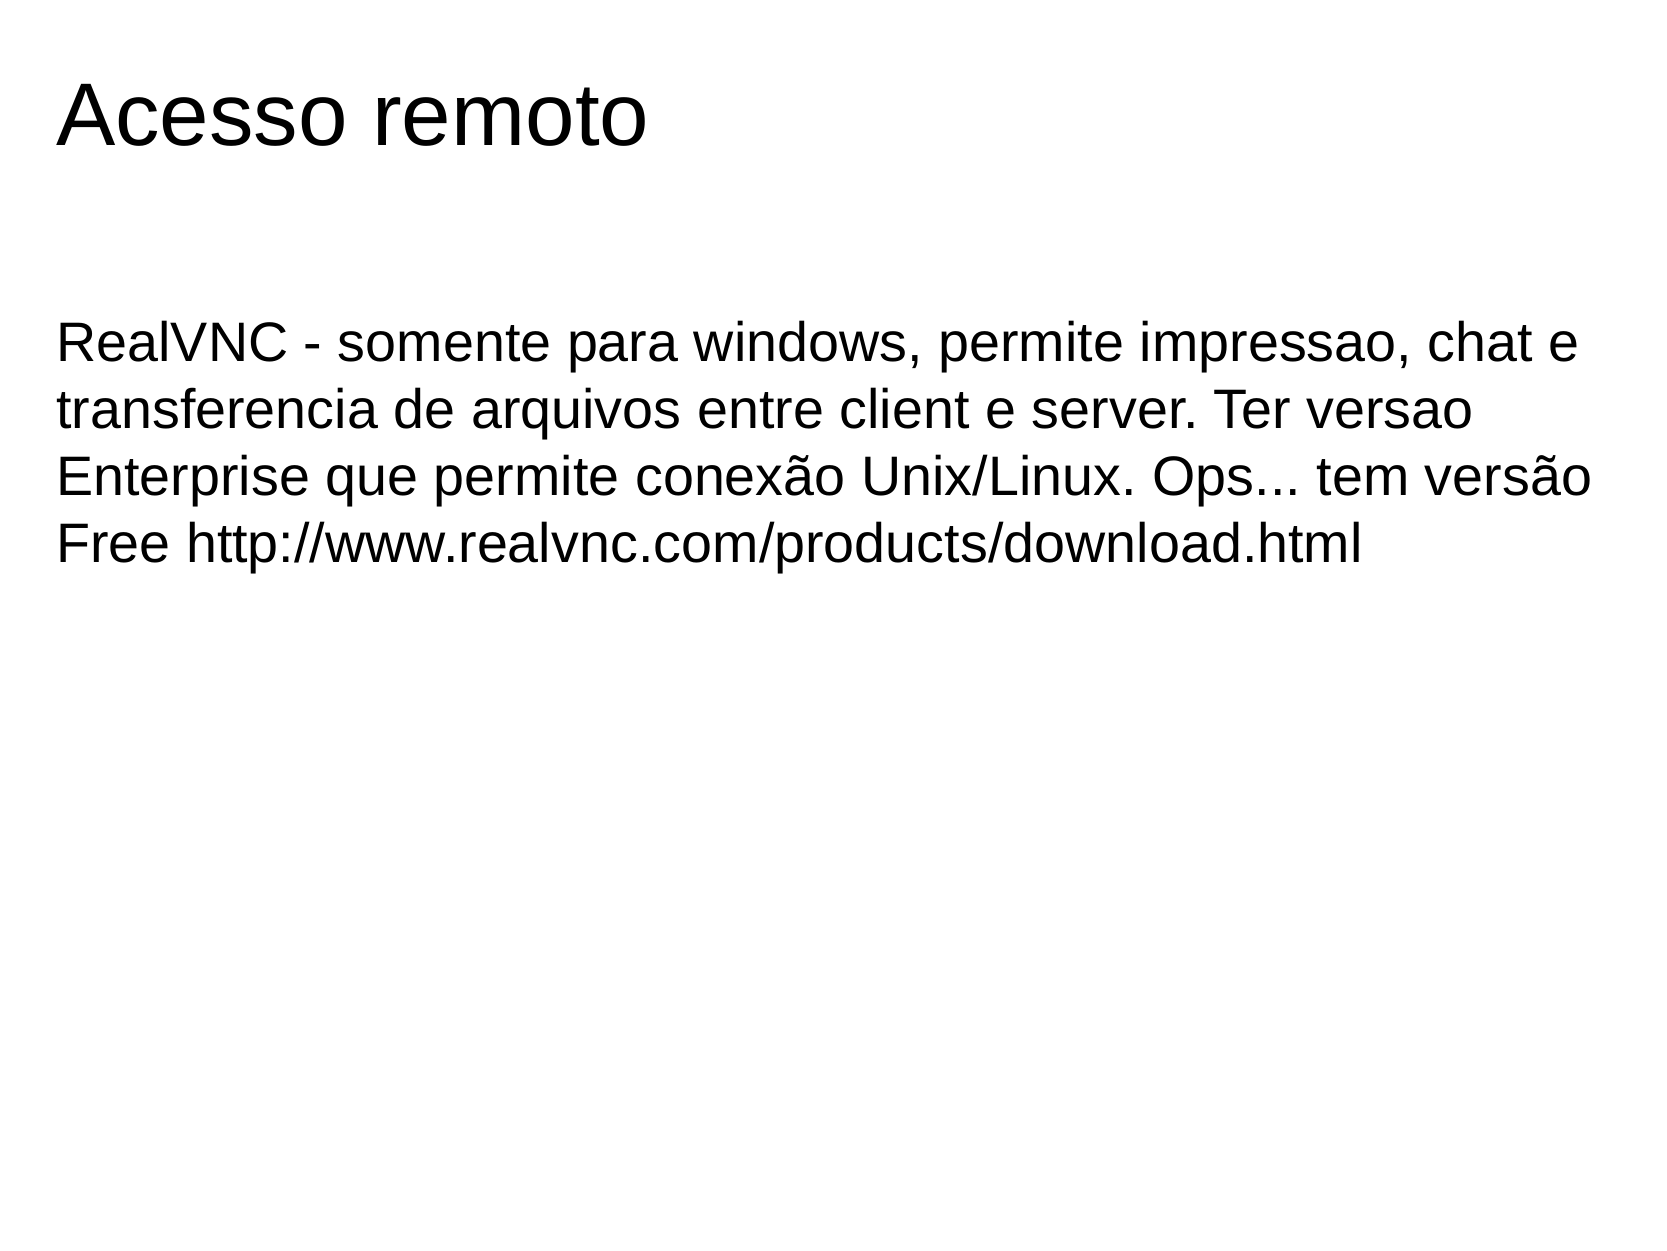

# Acesso remoto
RealVNC - somente para windows, permite impressao, chat e transferencia de arquivos entre client e server. Ter versao Enterprise que permite conexão Unix/Linux. Ops... tem versão Free http://www.realvnc.com/products/download.html